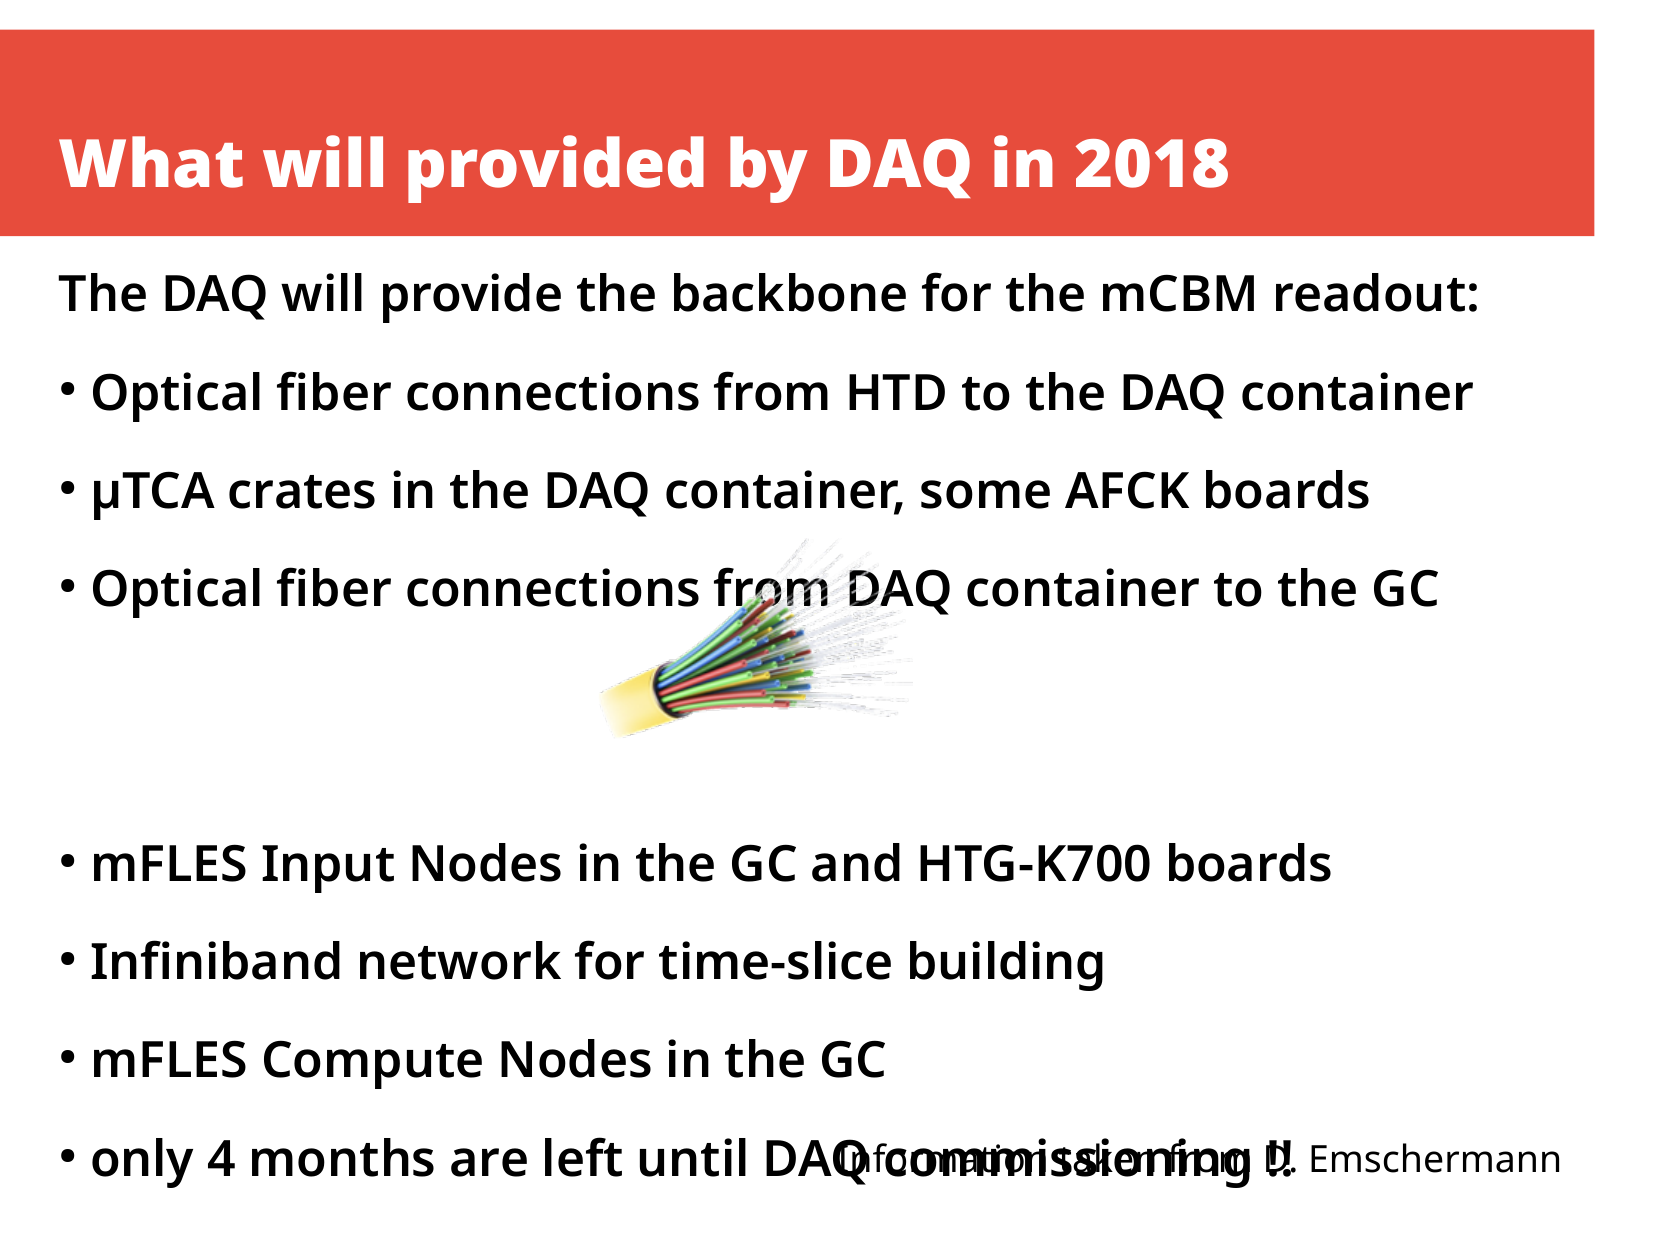

# What will provided by DAQ in 2018
The DAQ will provide the backbone for the mCBM readout:
 Optical fiber connections from HTD to the DAQ container
 μTCA crates in the DAQ container, some AFCK boards
 Optical fiber connections from DAQ container to the GC
 mFLES Input Nodes in the GC and HTG-K700 boards
 Infiniband network for time-slice building
 mFLES Compute Nodes in the GC
 only 4 months are left until DAQ commissioning !!
Information taken from D. Emschermann